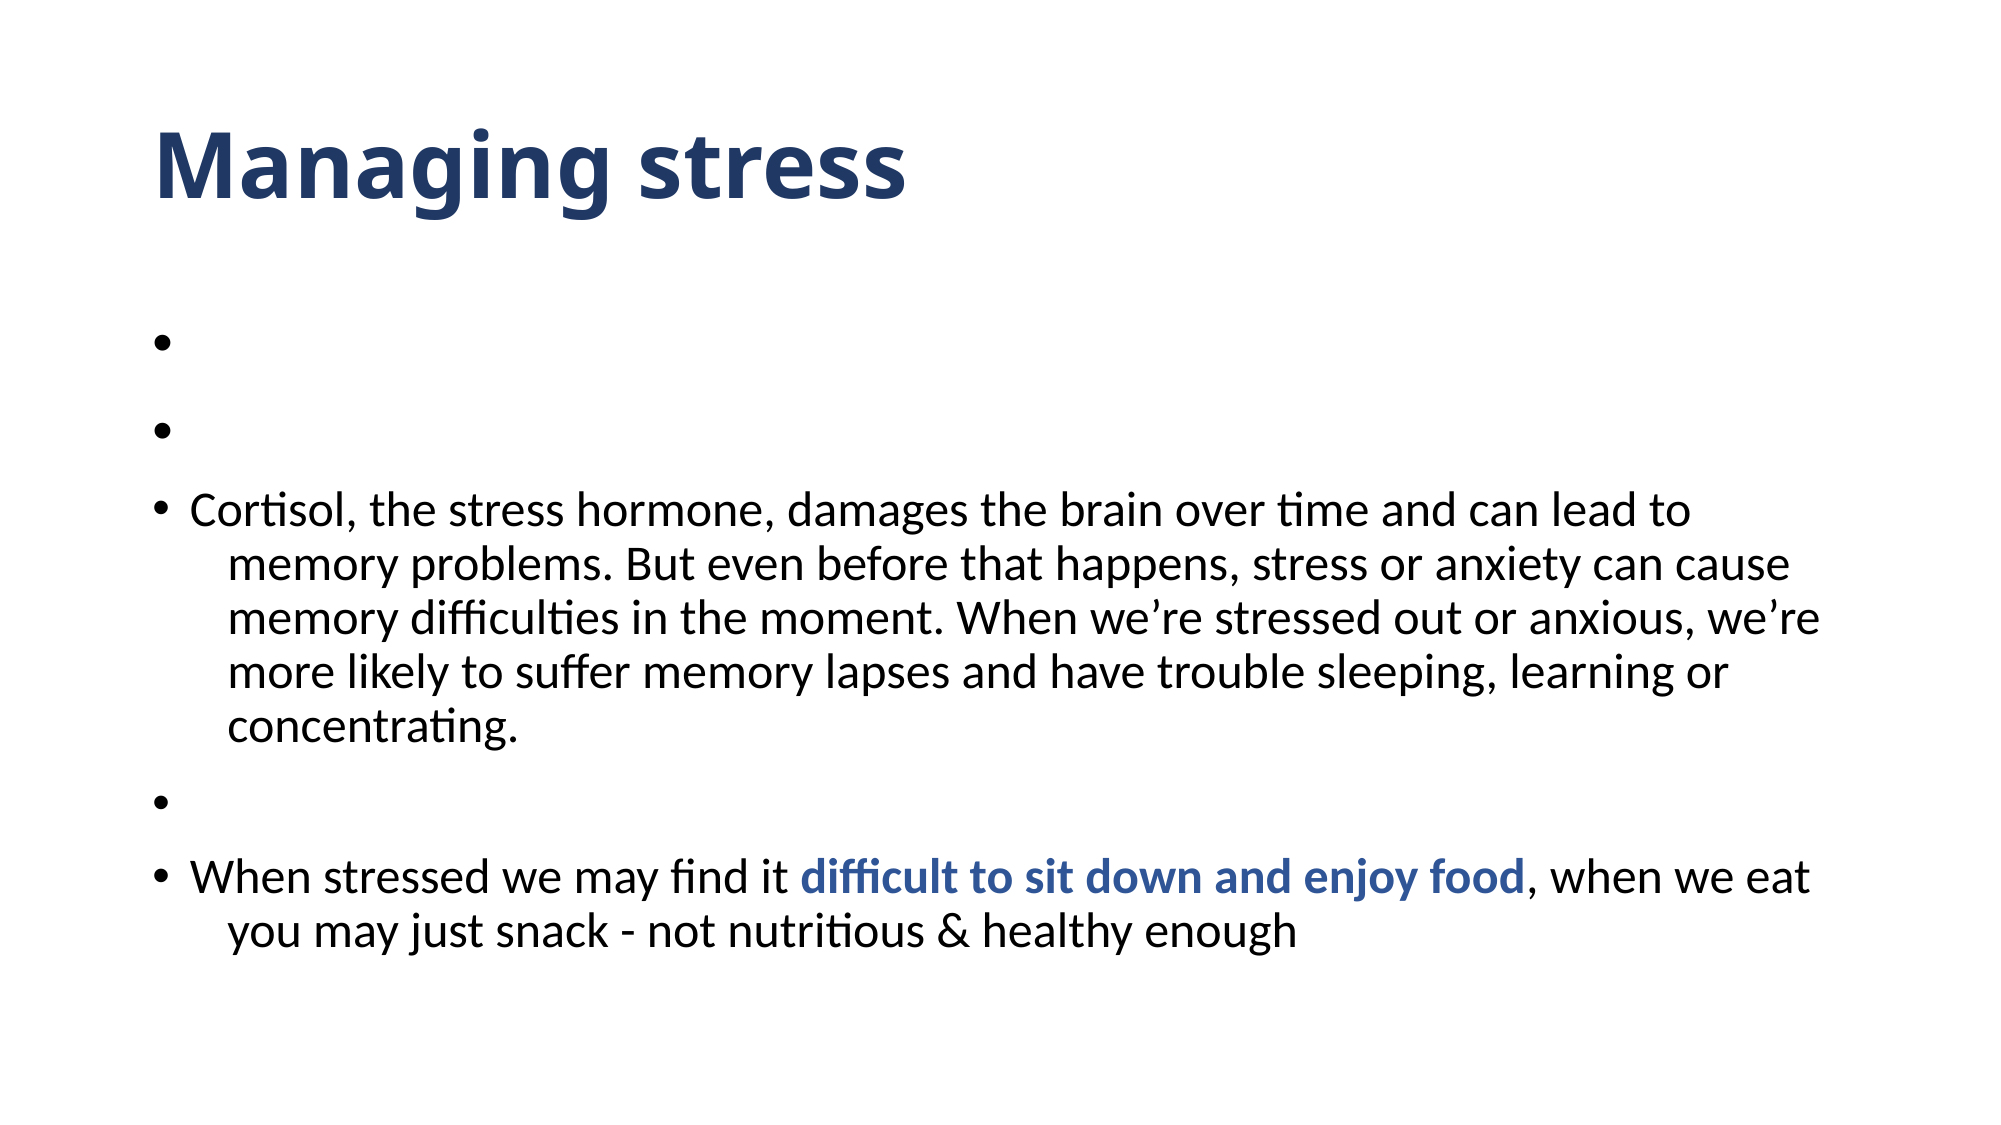

# Managing stress
Cortisol, the stress hormone, damages the brain over time and can lead to memory problems. But even before that happens, stress or anxiety can cause memory difficulties in the moment. When we’re stressed out or anxious, we’re more likely to suffer memory lapses and have trouble sleeping, learning or concentrating.
When stressed we may find it difficult to sit down and enjoy food, when we eat you may just snack - not nutritious & healthy enough